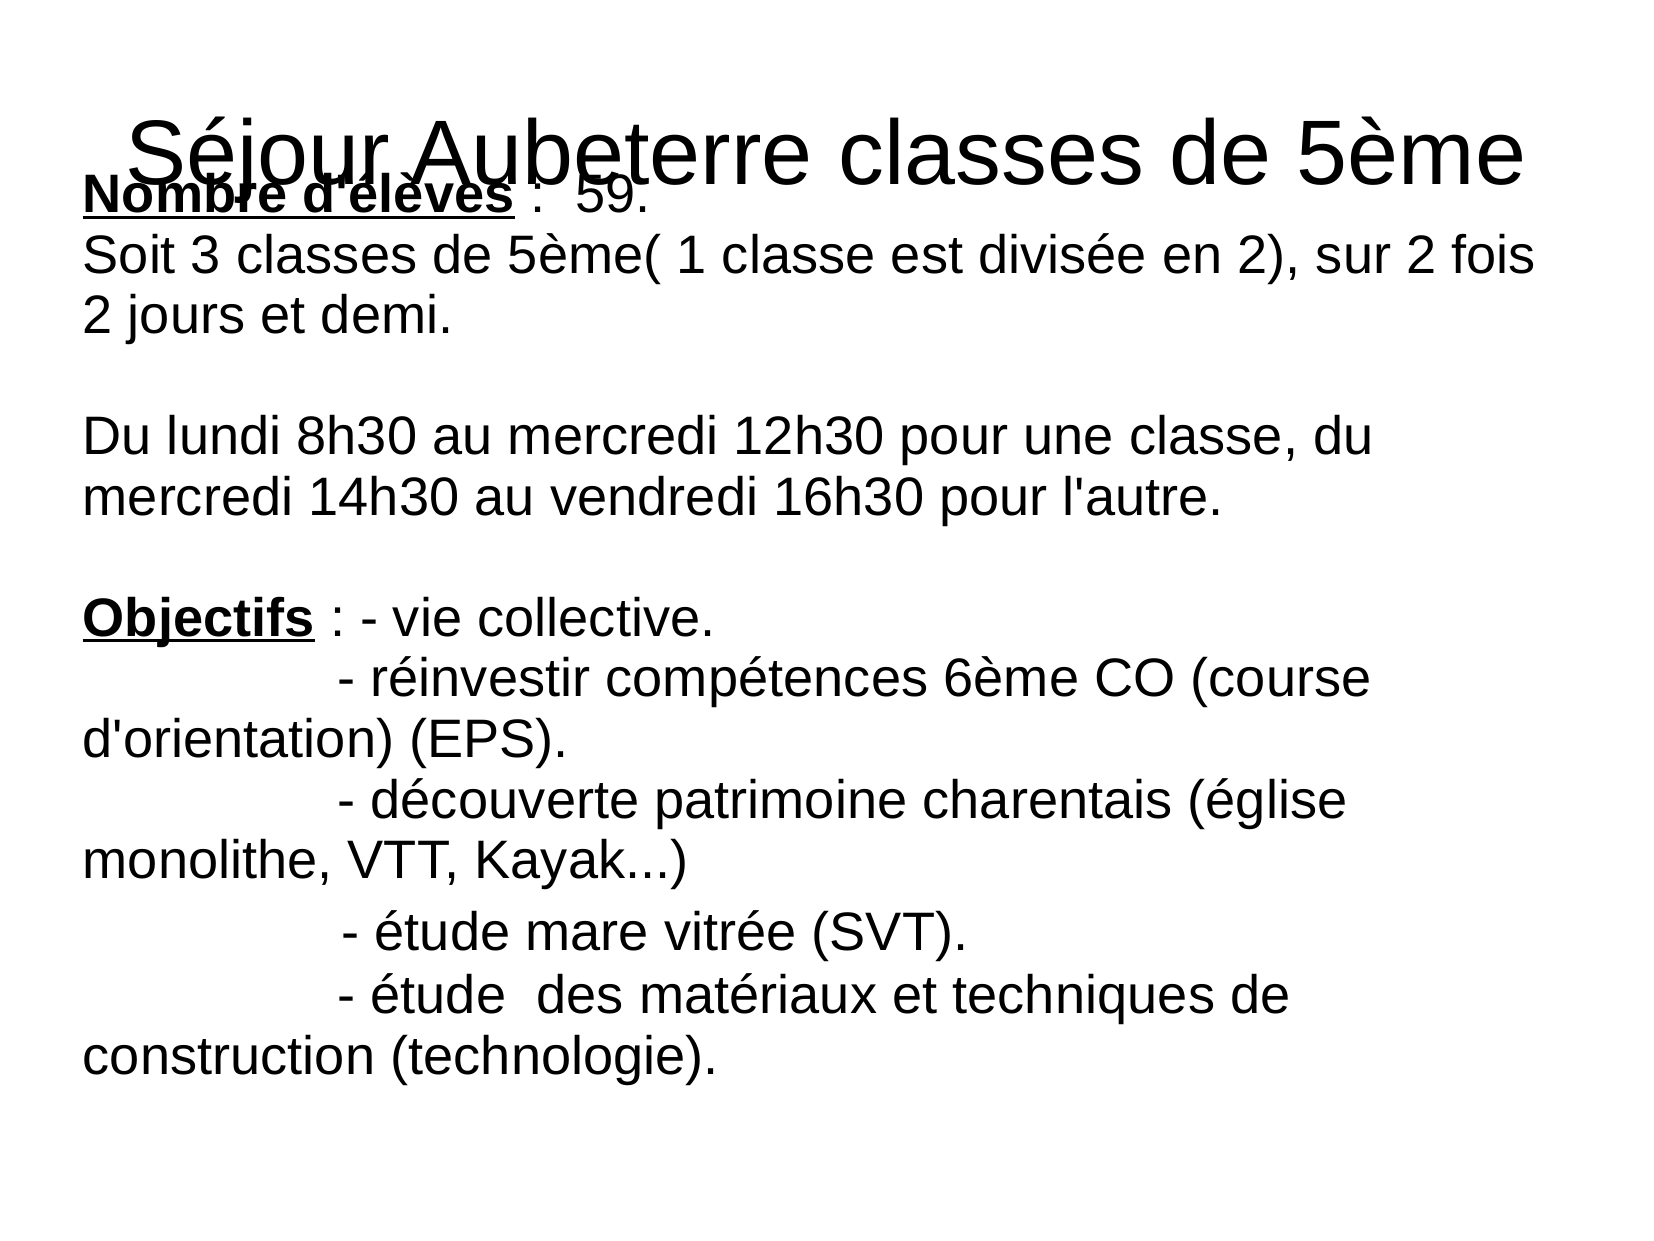

# Séjour Aubeterre classes de 5ème
Nombre d'élèves : 59.
Soit 3 classes de 5ème( 1 classe est divisée en 2), sur 2 fois 2 jours et demi.
Du lundi 8h30 au mercredi 12h30 pour une classe, du mercredi 14h30 au vendredi 16h30 pour l'autre.
Objectifs : - vie collective.
 - réinvestir compétences 6ème CO (course d'orientation) (EPS).
 - découverte patrimoine charentais (église monolithe, VTT, Kayak...)
 - étude mare vitrée (SVT).
 - étude des matériaux et techniques de construction (technologie).